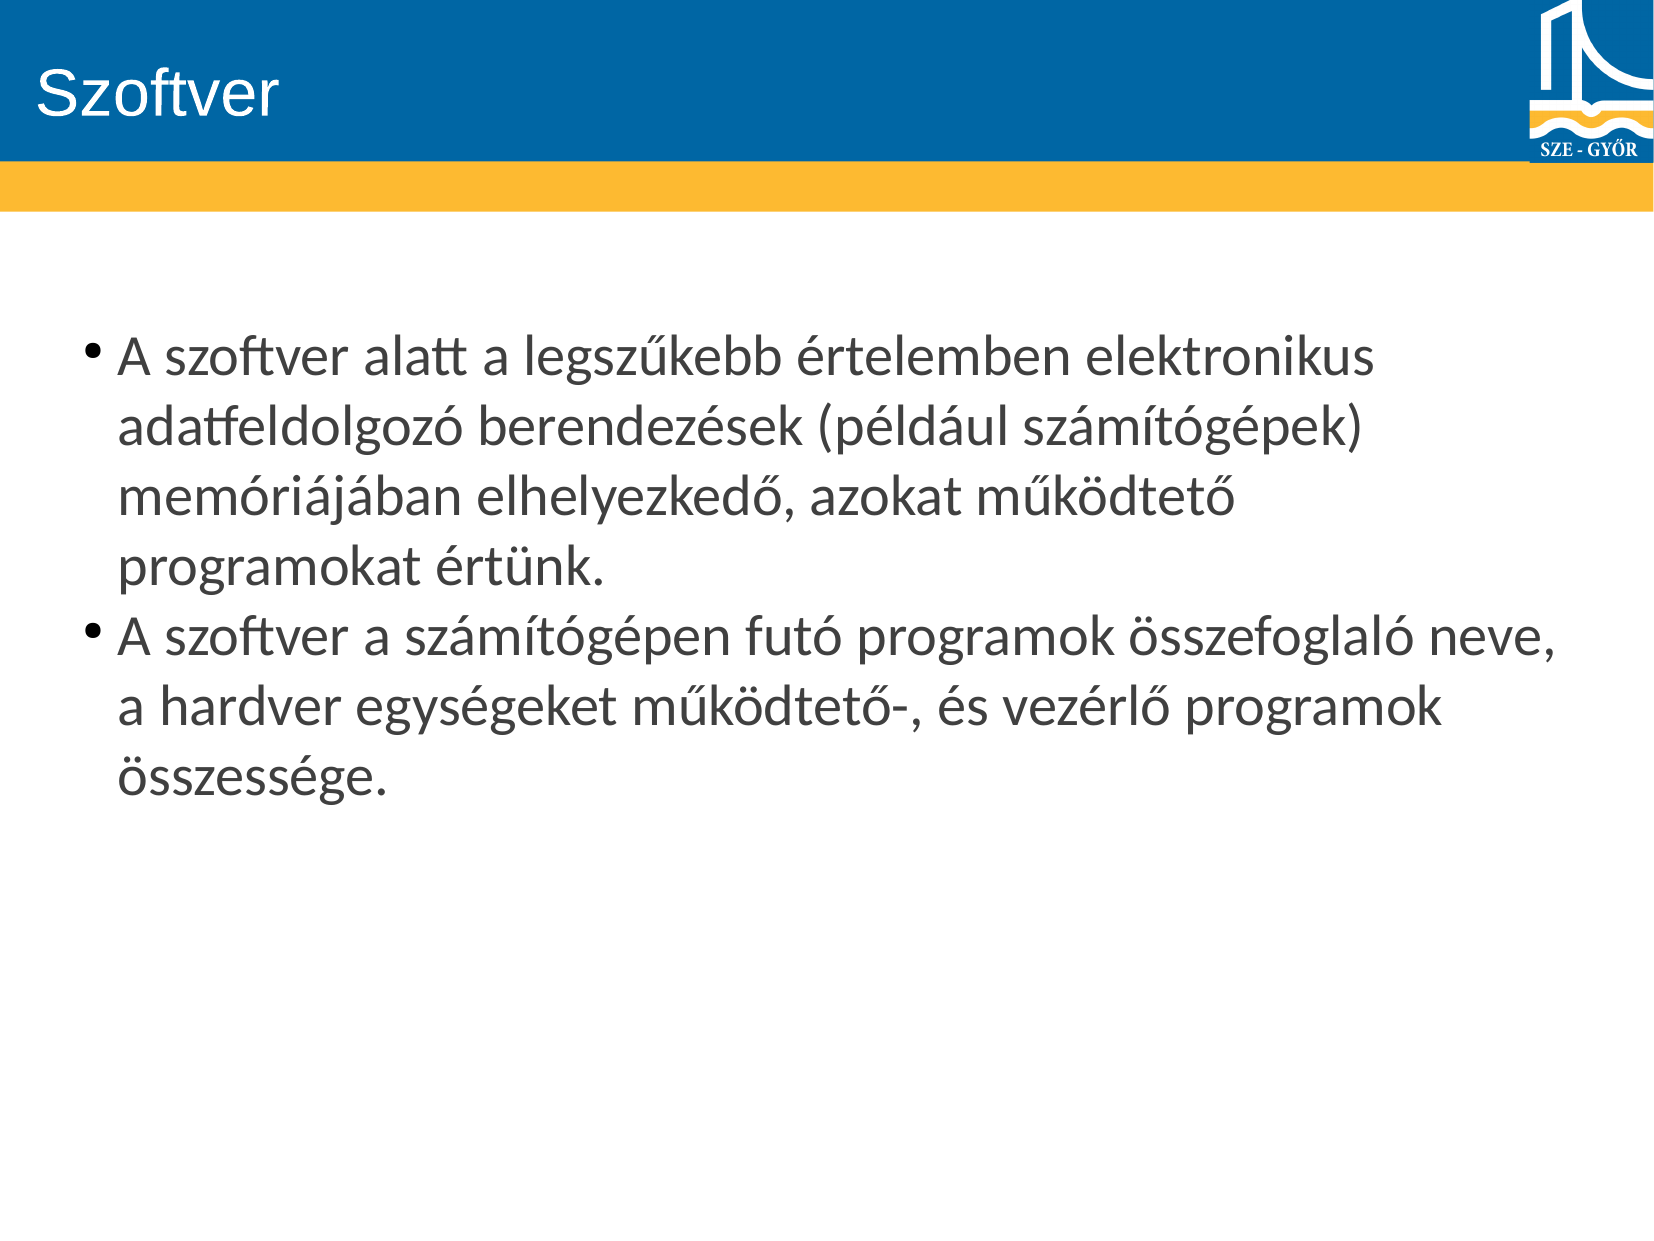

Szoftver
A szoftver alatt a legszűkebb értelemben elektronikus adatfeldolgozó berendezések (például számítógépek) memóriájában elhelyezkedő, azokat működtető
programokat értünk.
A szoftver a számítógépen futó programok összefoglaló neve, a hardver egységeket működtető-, és vezérlő programok összessége.